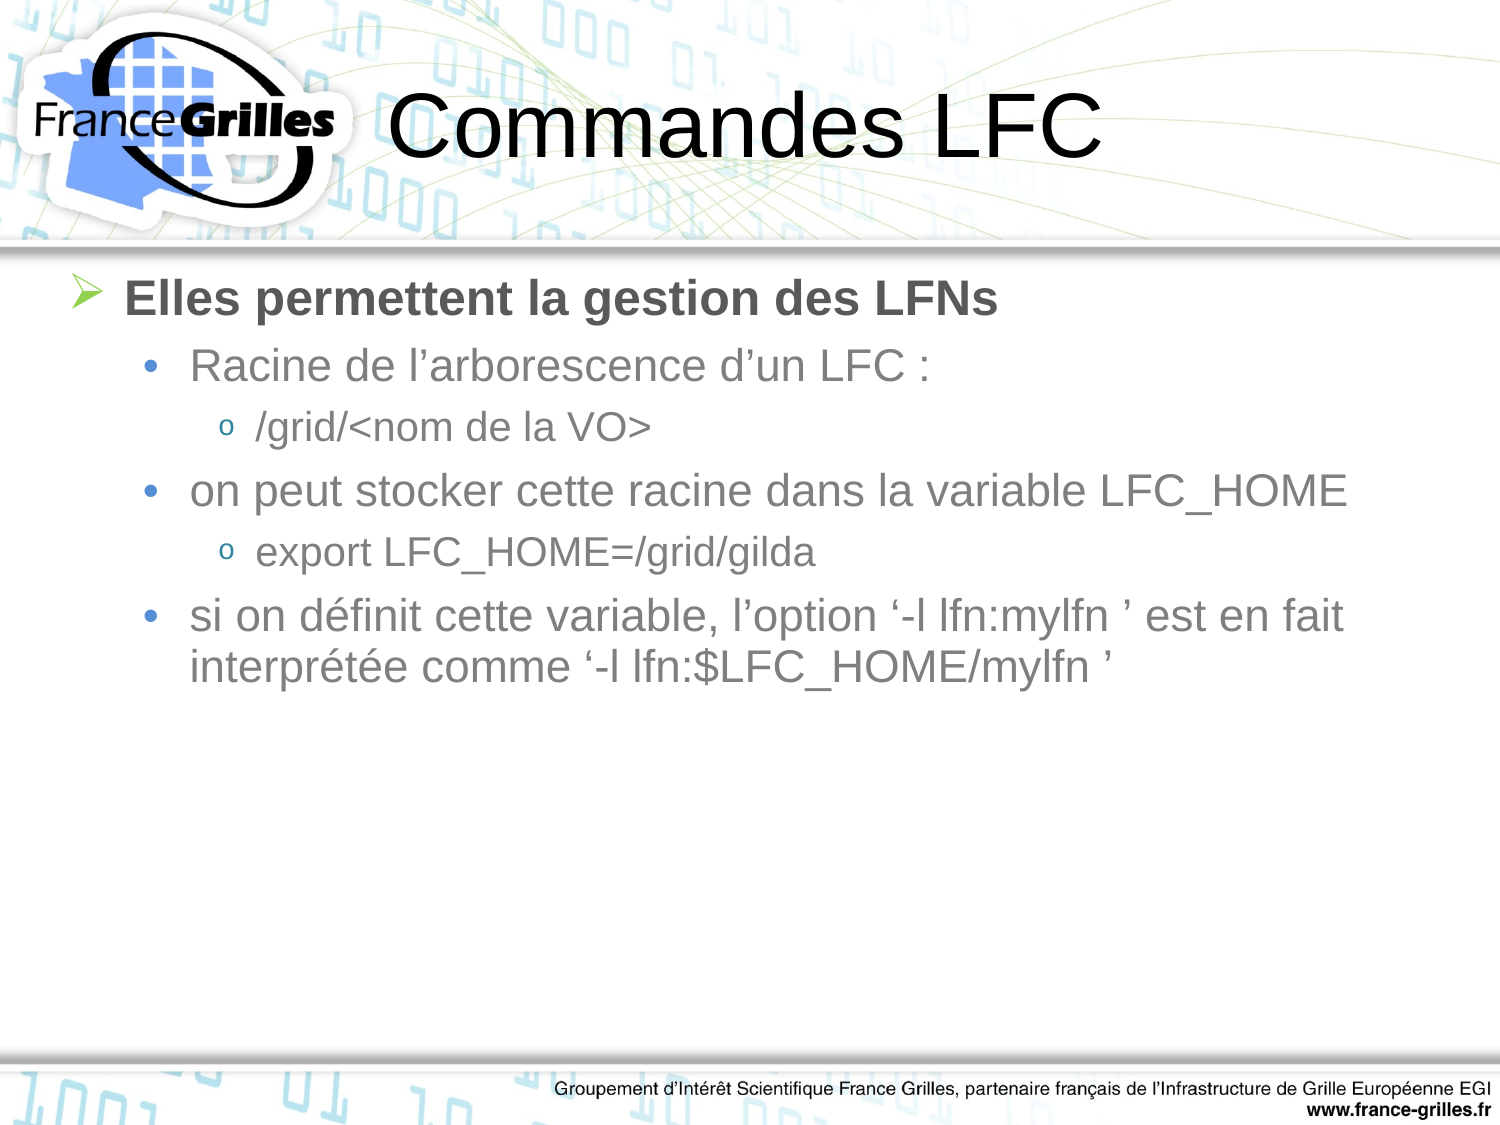

# Commandes LFC
Elles permettent la gestion des LFNs
Racine de l’arborescence d’un LFC :
/grid/<nom de la VO>
on peut stocker cette racine dans la variable LFC_HOME
export LFC_HOME=/grid/gilda
si on définit cette variable, l’option ‘-l lfn:mylfn ’ est en fait interprétée comme ‘-l lfn:$LFC_HOME/mylfn ’